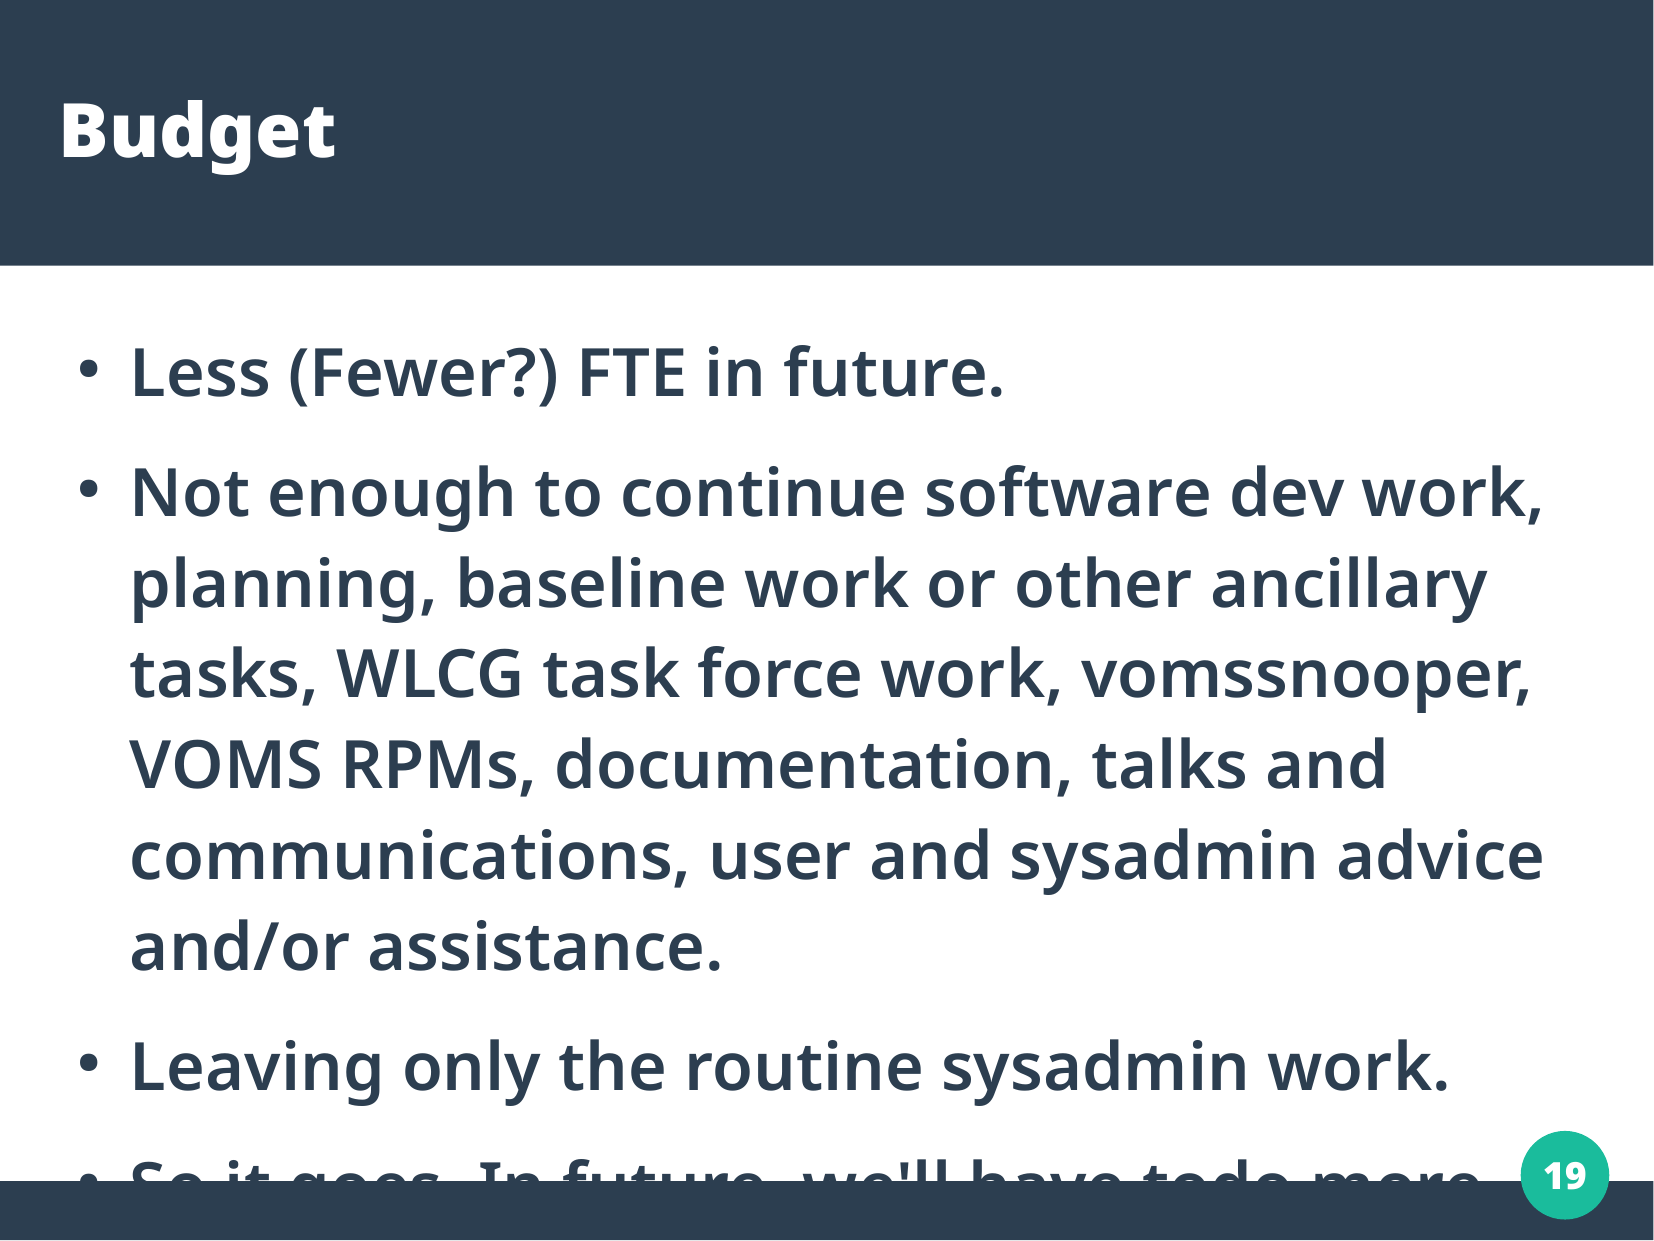

# Budget
Less (Fewer?) FTE in future.
Not enough to continue software dev work, planning, baseline work or other ancillary tasks, WLCG task force work, vomssnooper, VOMS RPMs, documentation, talks and communications, user and sysadmin advice and/or assistance.
Leaving only the routine sysadmin work.
So it goes. In future, we'll have todo more “roll your own.”
19